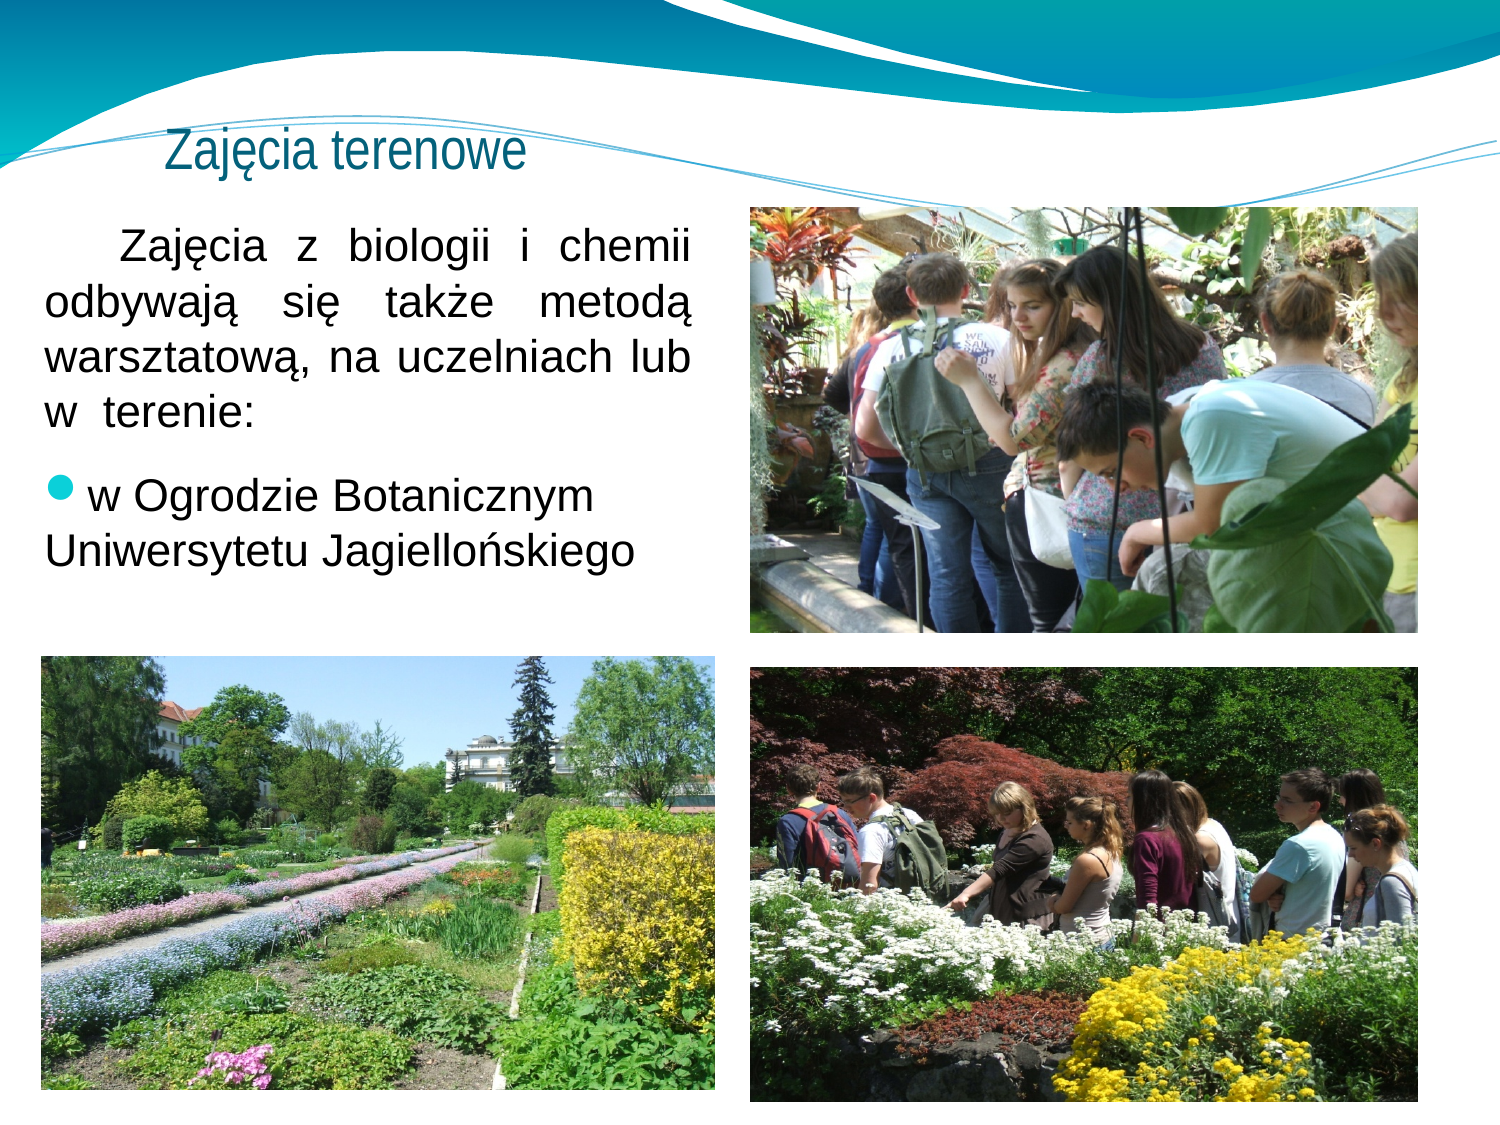

# Zajęcia terenowe
	Zajęcia z biologii i chemii odbywają się także metodą warsztatową, na uczelniach lub w terenie:
w Ogrodzie Botanicznym Uniwersytetu Jagiellońskiego